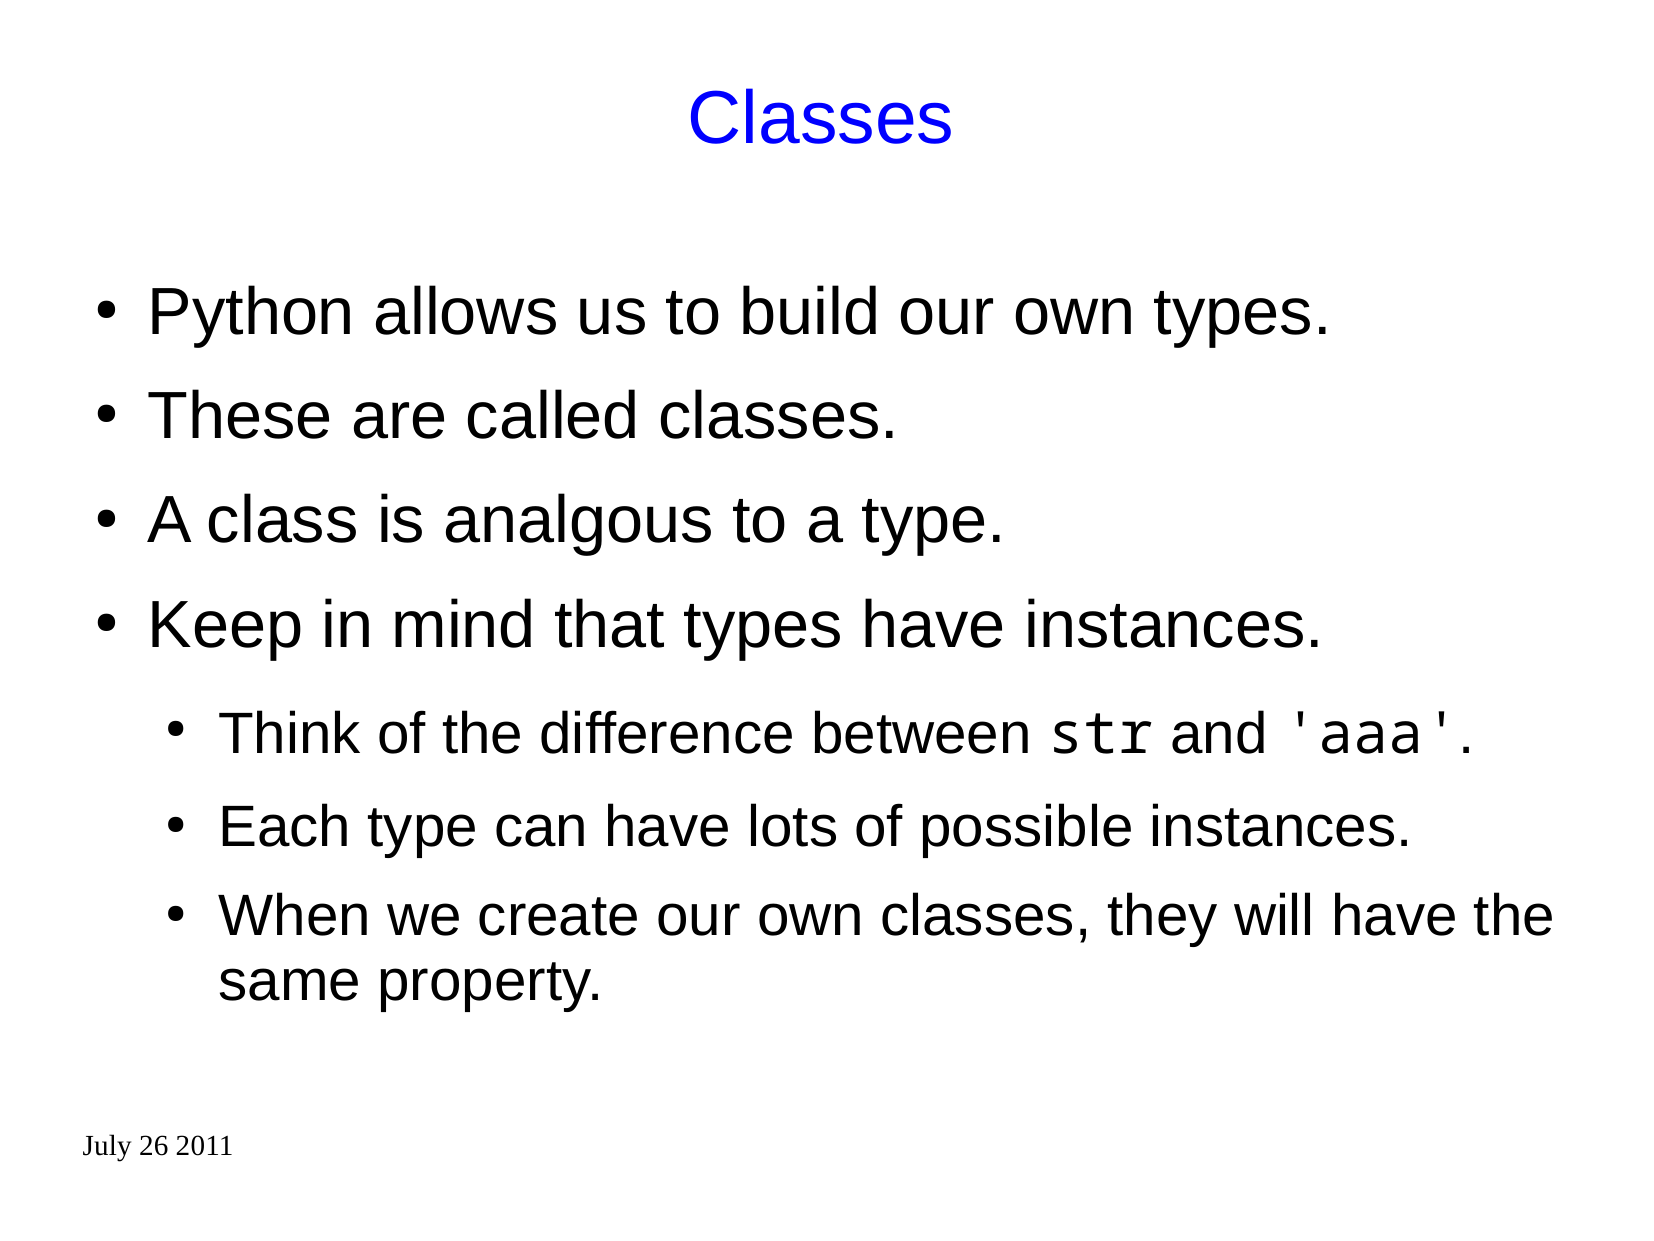

# Classes
Python allows us to build our own types.
These are called classes.
A class is analgous to a type.
Keep in mind that types have instances.
Think of the difference between str and 'aaa'.
Each type can have lots of possible instances.
When we create our own classes, they will have the same property.
July 26 2011